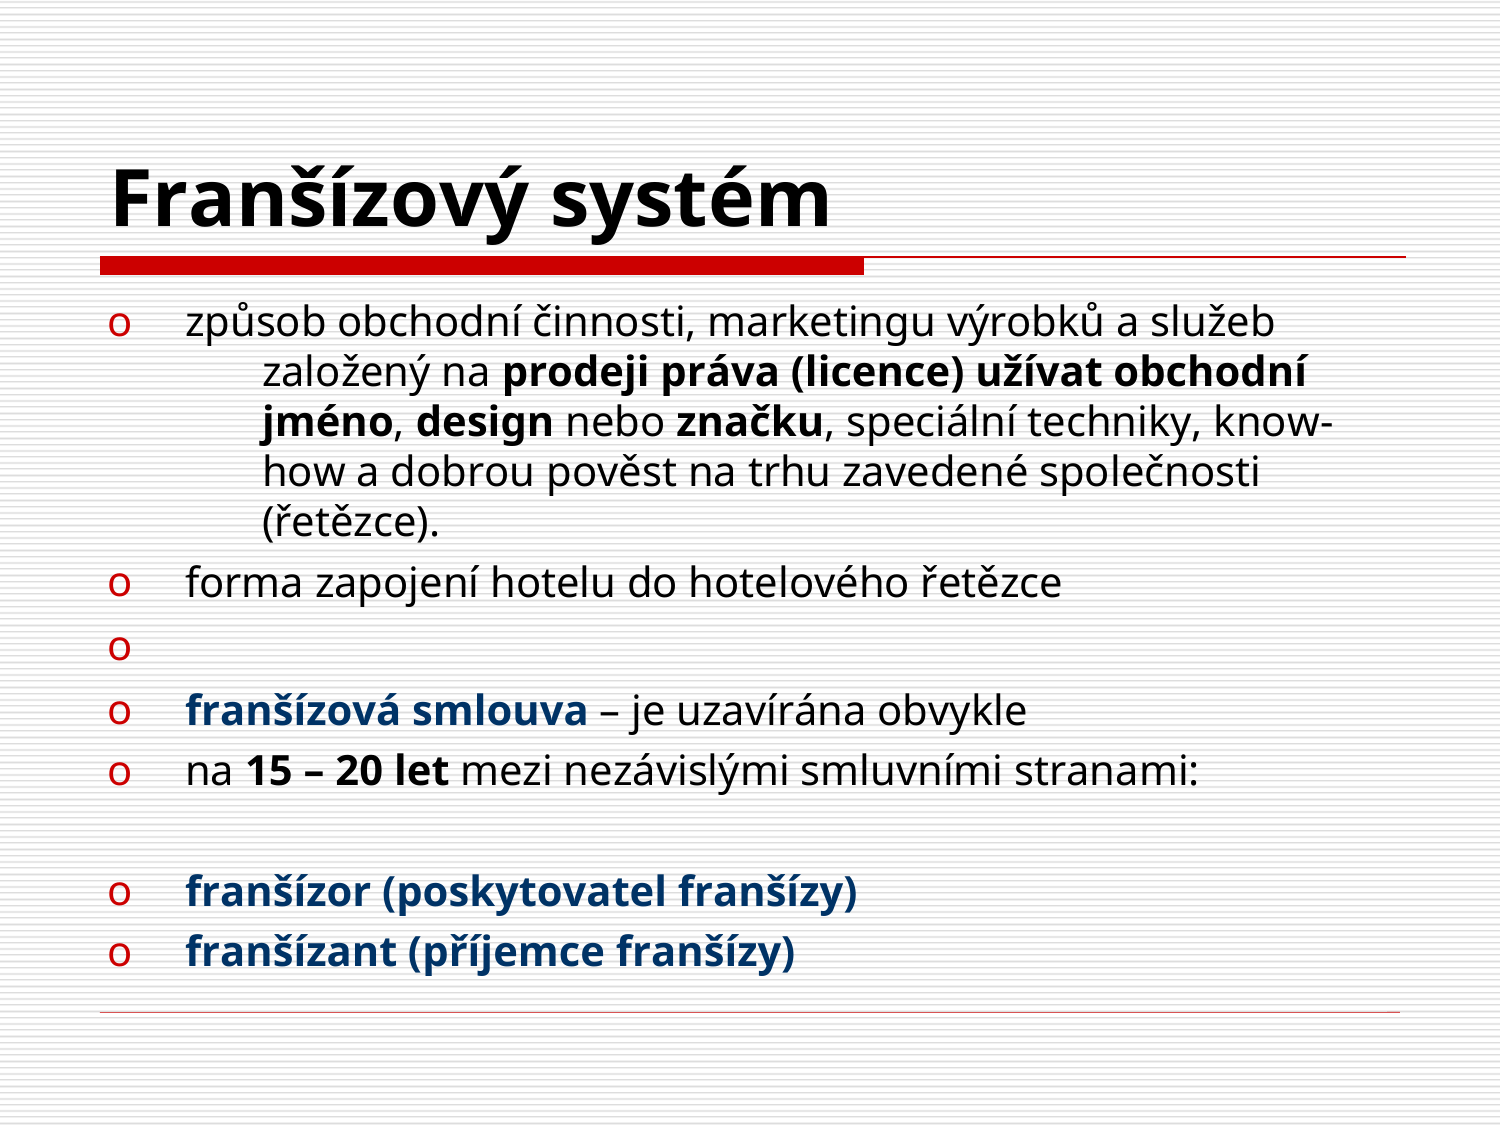

# Franšízový systém
způsob obchodní činnosti, marketingu výrobků a služeb založený na prodeji práva (licence) užívat obchodní jméno, design nebo značku, speciální techniky, know-how a dobrou pověst na trhu zavedené společnosti (řetězce).
forma zapojení hotelu do hotelového řetězce
franšízová smlouva – je uzavírána obvykle
na 15 – 20 let mezi nezávislými smluvními stranami:
franšízor (poskytovatel franšízy)
franšízant (příjemce franšízy)